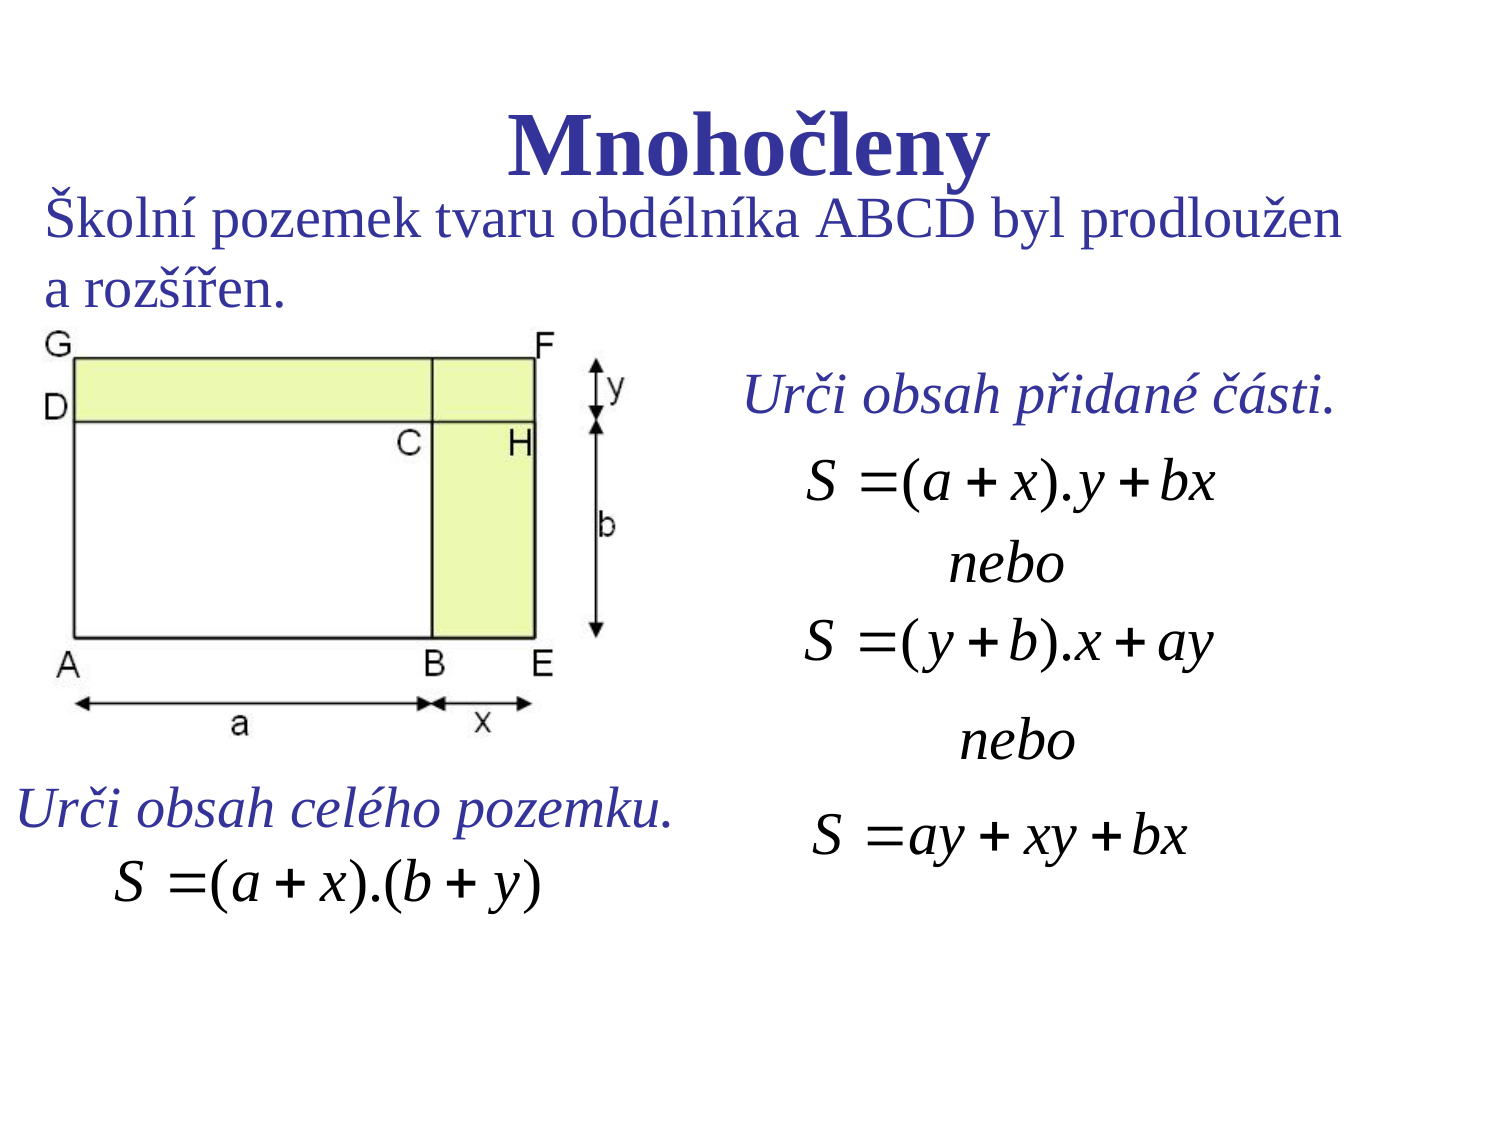

# Mnohočleny
Školní pozemek tvaru obdélníka ABCD byl prodloužen
a rozšířen.
Urči obsah přidané části.
Urči obsah celého pozemku.